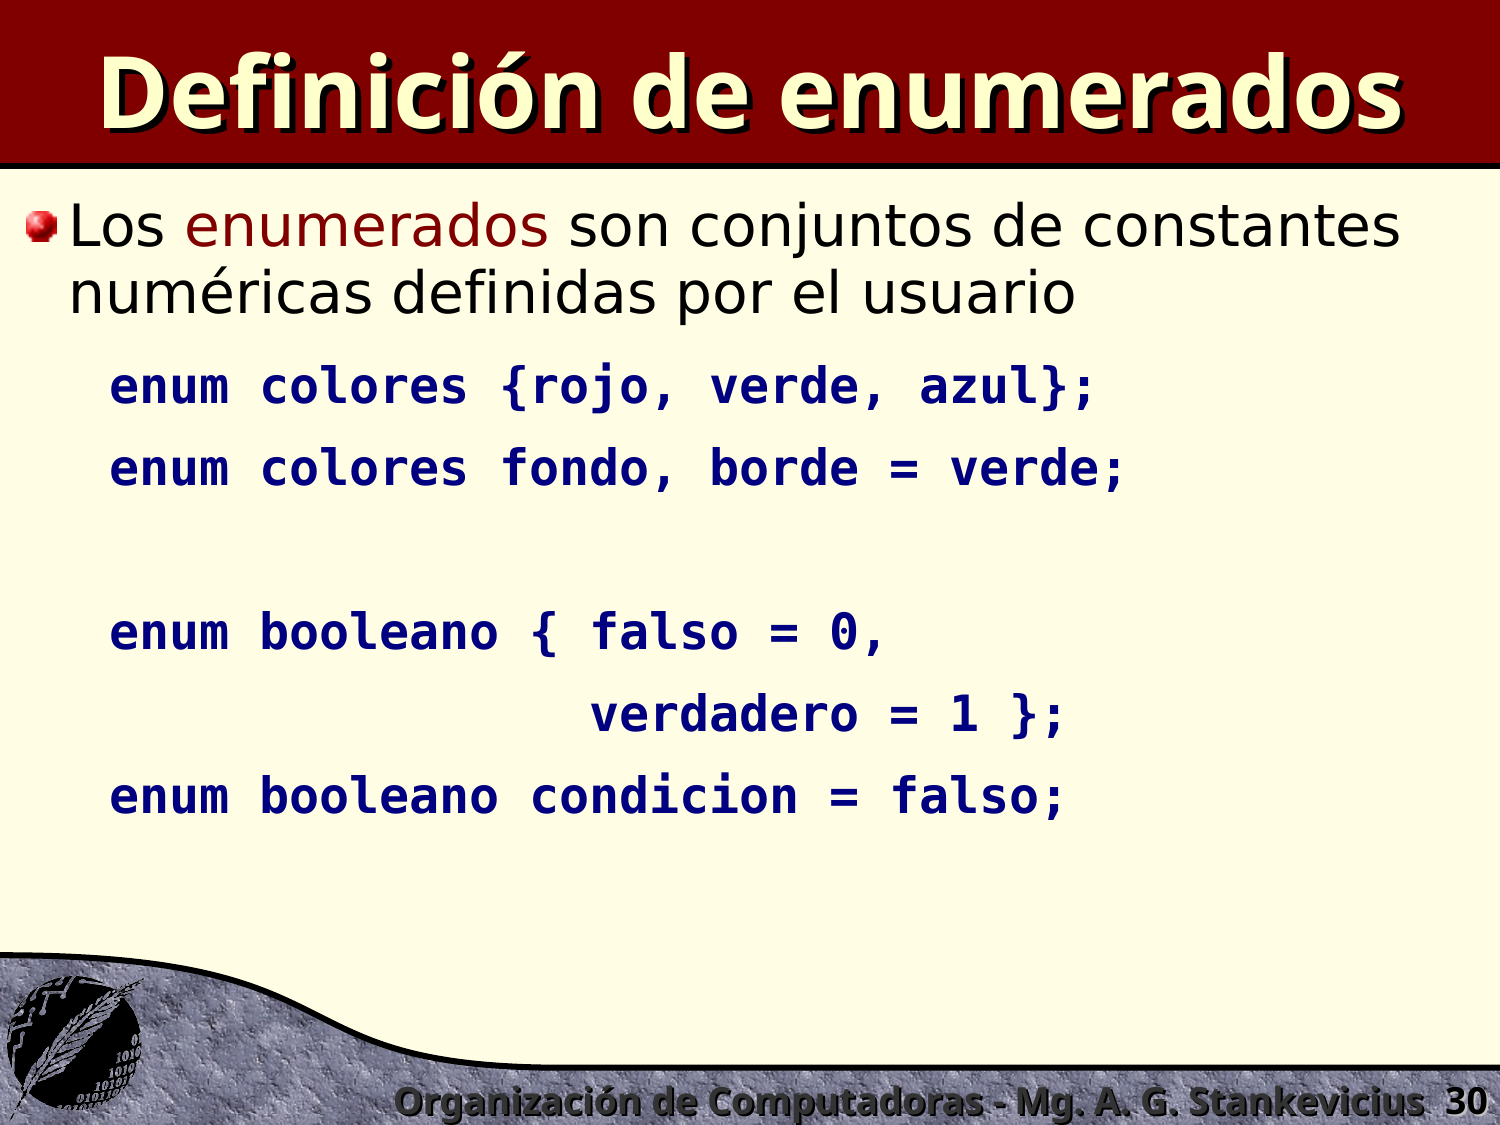

# Definición de enumerados
Los enumerados son conjuntos de constantes numéricas definidas por el usuario
enum colores {rojo, verde, azul};
enum colores fondo, borde = verde;
enum booleano { falso = 0,
 verdadero = 1 };
enum booleano condicion = falso;
30